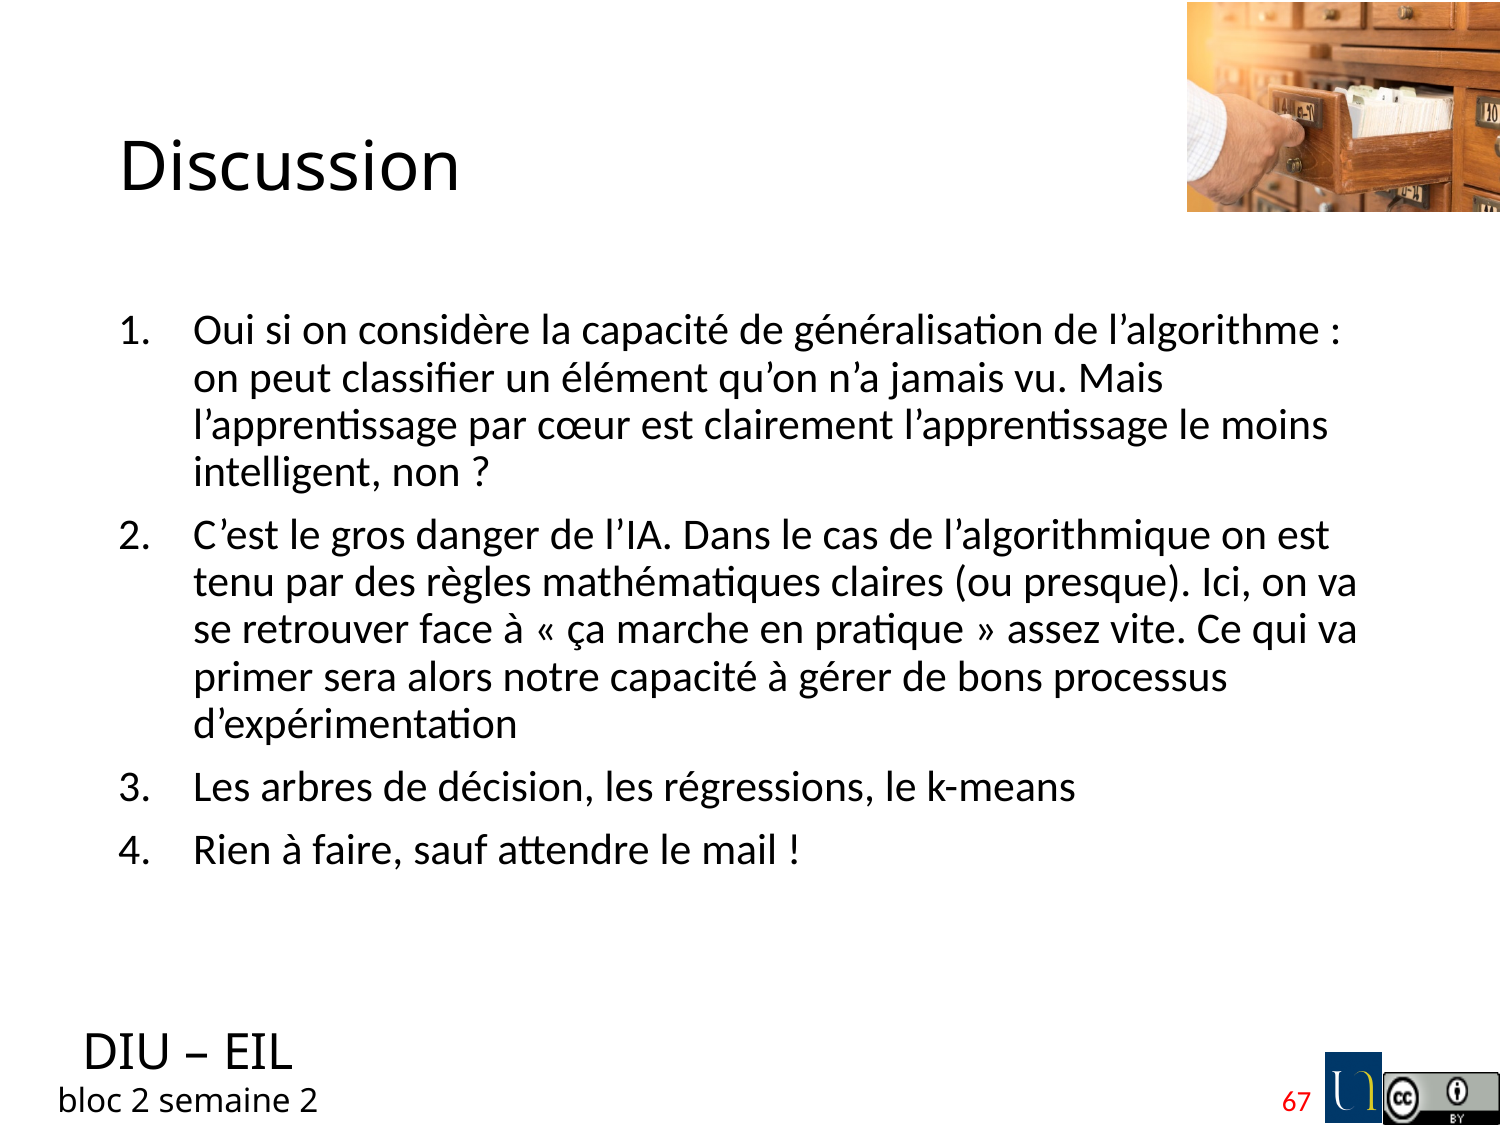

# Discussion
Oui si on considère la capacité de généralisation de l’algorithme : on peut classifier un élément qu’on n’a jamais vu. Mais l’apprentissage par cœur est clairement l’apprentissage le moins intelligent, non ?
C’est le gros danger de l’IA. Dans le cas de l’algorithmique on est tenu par des règles mathématiques claires (ou presque). Ici, on va se retrouver face à « ça marche en pratique » assez vite. Ce qui va primer sera alors notre capacité à gérer de bons processus d’expérimentation
Les arbres de décision, les régressions, le k-means
Rien à faire, sauf attendre le mail !